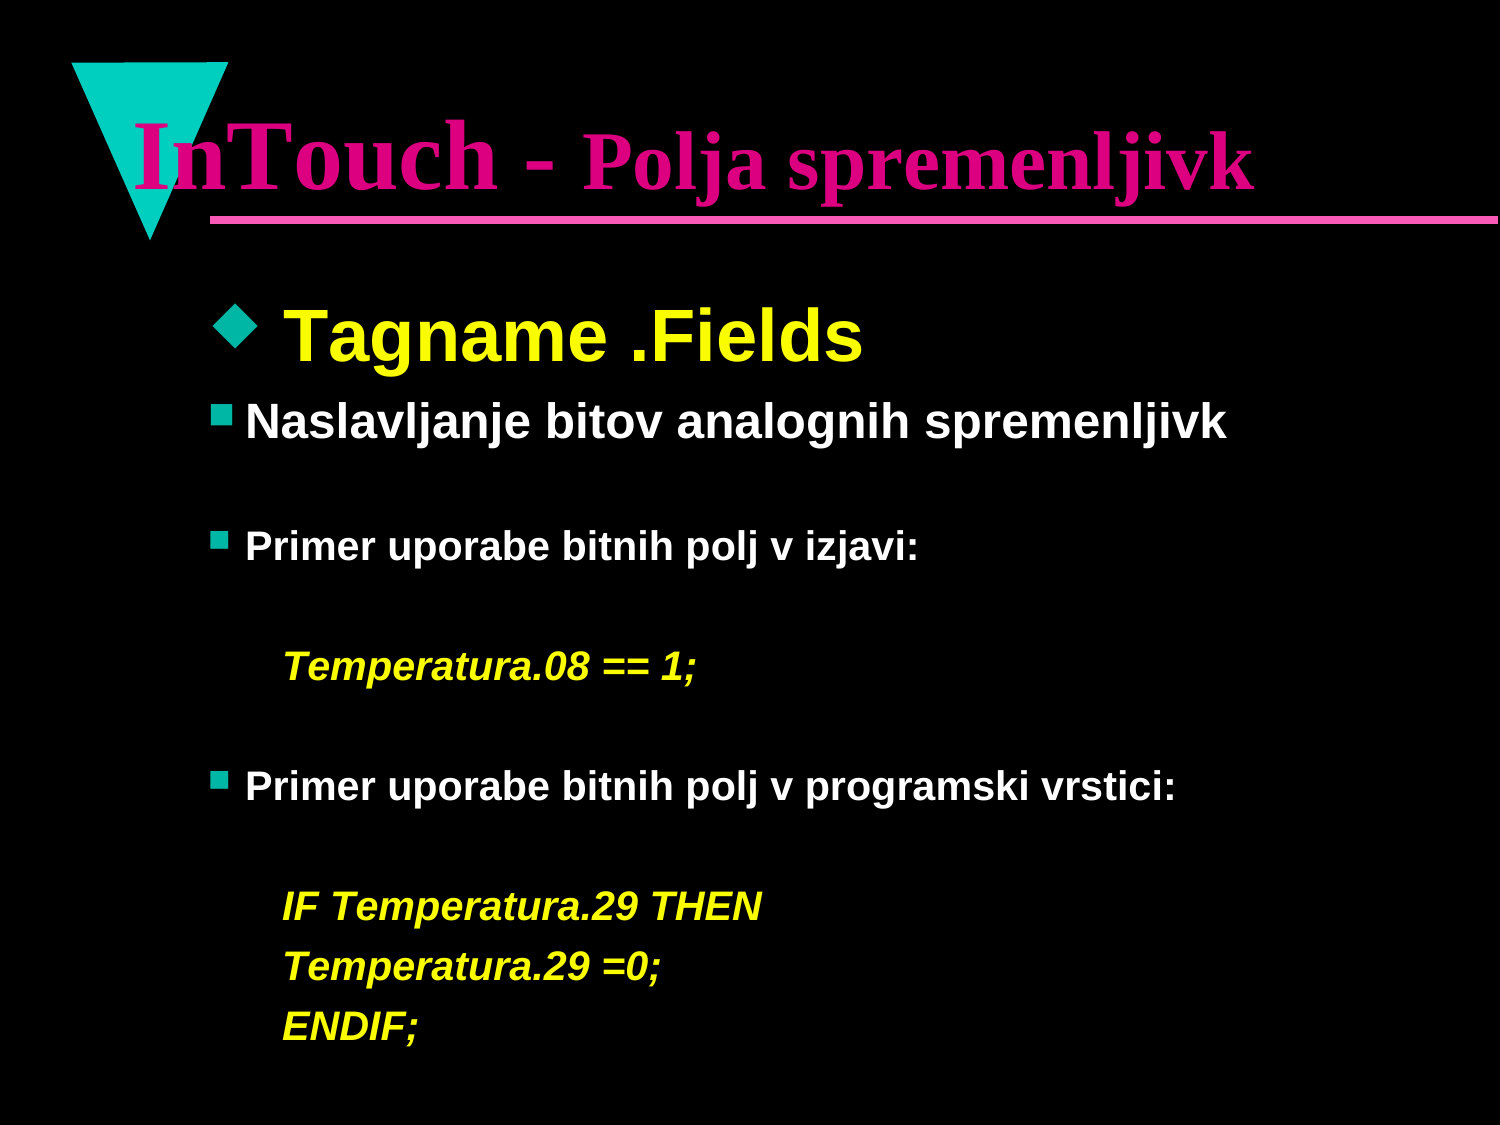

# InTouch - Polja spremenljivk
 Tagname .Fields
Naslavljanje bitov analognih spremenljivk
Primer uporabe bitnih polj v izjavi:
Temperatura.08 == 1;
Primer uporabe bitnih polj v programski vrstici:
IF Temperatura.29 THEN
Temperatura.29 =0;
ENDIF;
Slovar spremenljivk
37